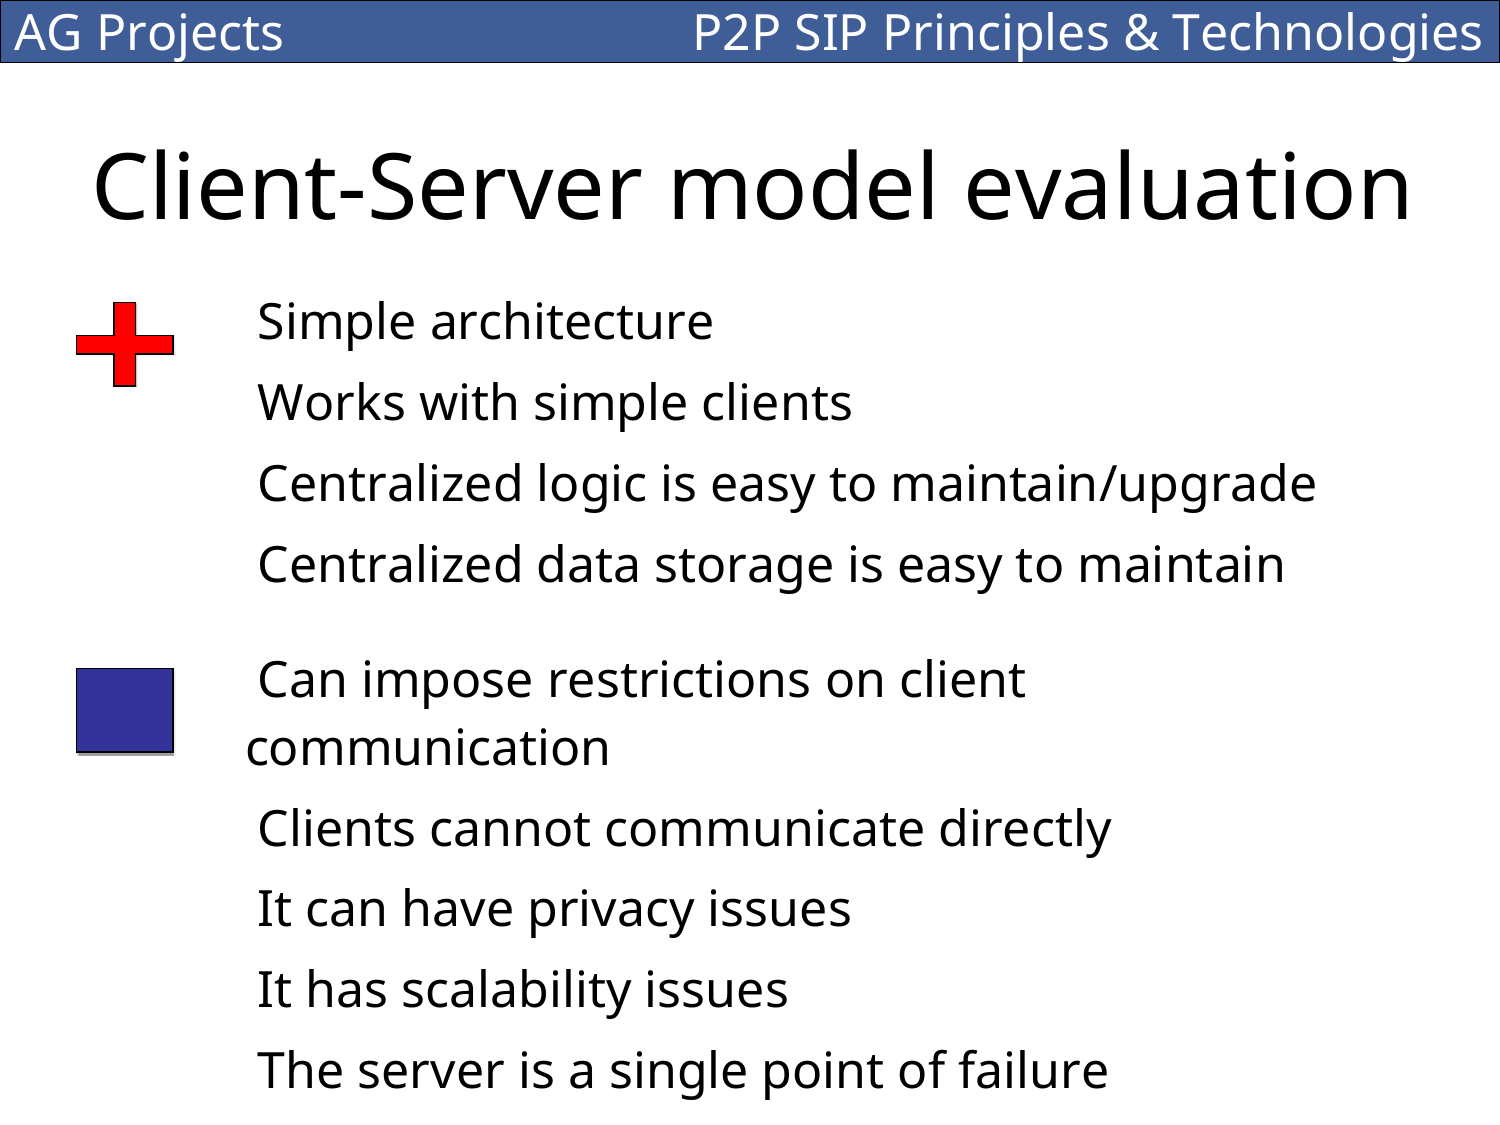

Client-Server model evaluation
 Simple architecture
 Works with simple clients
 Centralized logic is easy to maintain/upgrade
 Centralized data storage is easy to maintain
+
 Can impose restrictions on client communication
 Clients cannot communicate directly
 It can have privacy issues
 It has scalability issues
 The server is a single point of failure
 Acquiring high availability is hard and costly
-